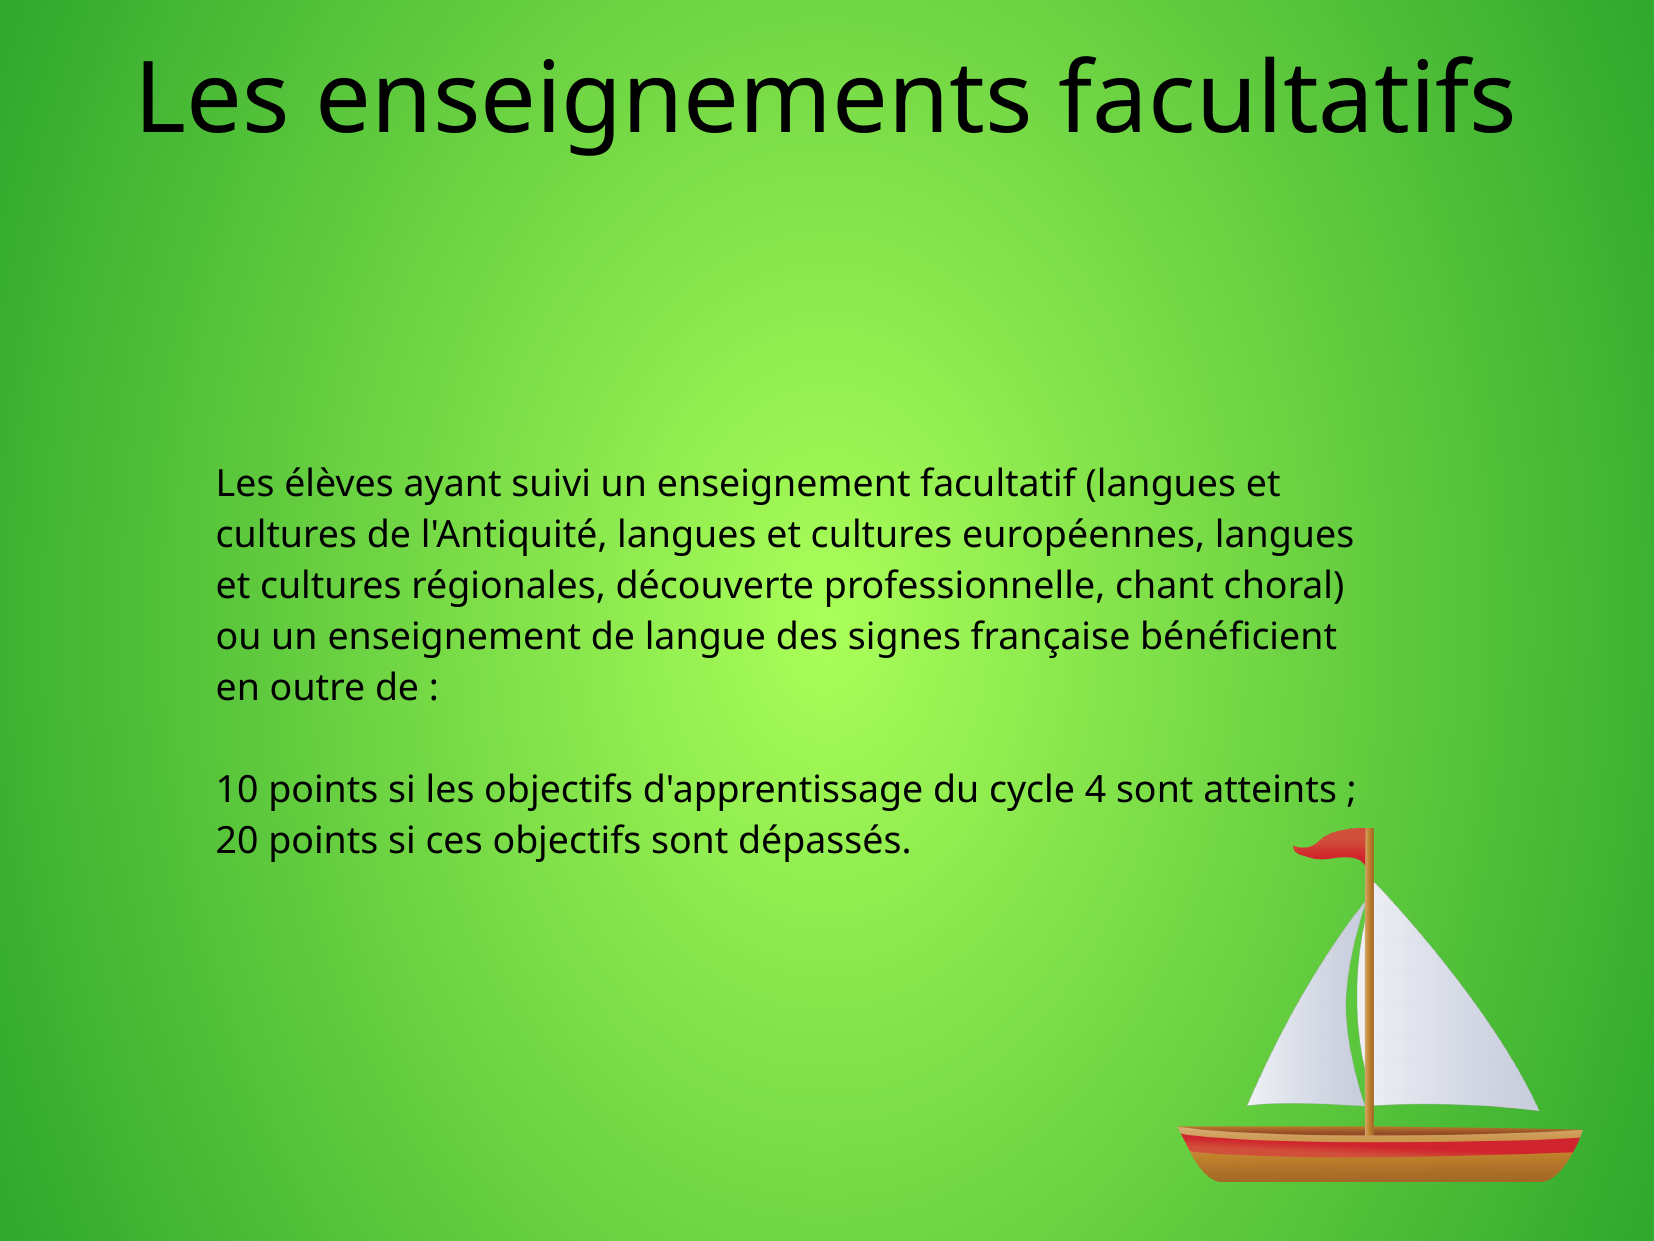

# Les enseignements facultatifs
Les élèves ayant suivi un enseignement facultatif (langues et cultures de l'Antiquité, langues et cultures européennes, langues et cultures régionales, découverte professionnelle, chant choral) ou un enseignement de langue des signes française bénéficient en outre de :
10 points si les objectifs d'apprentissage du cycle 4 sont atteints ;
20 points si ces objectifs sont dépassés.